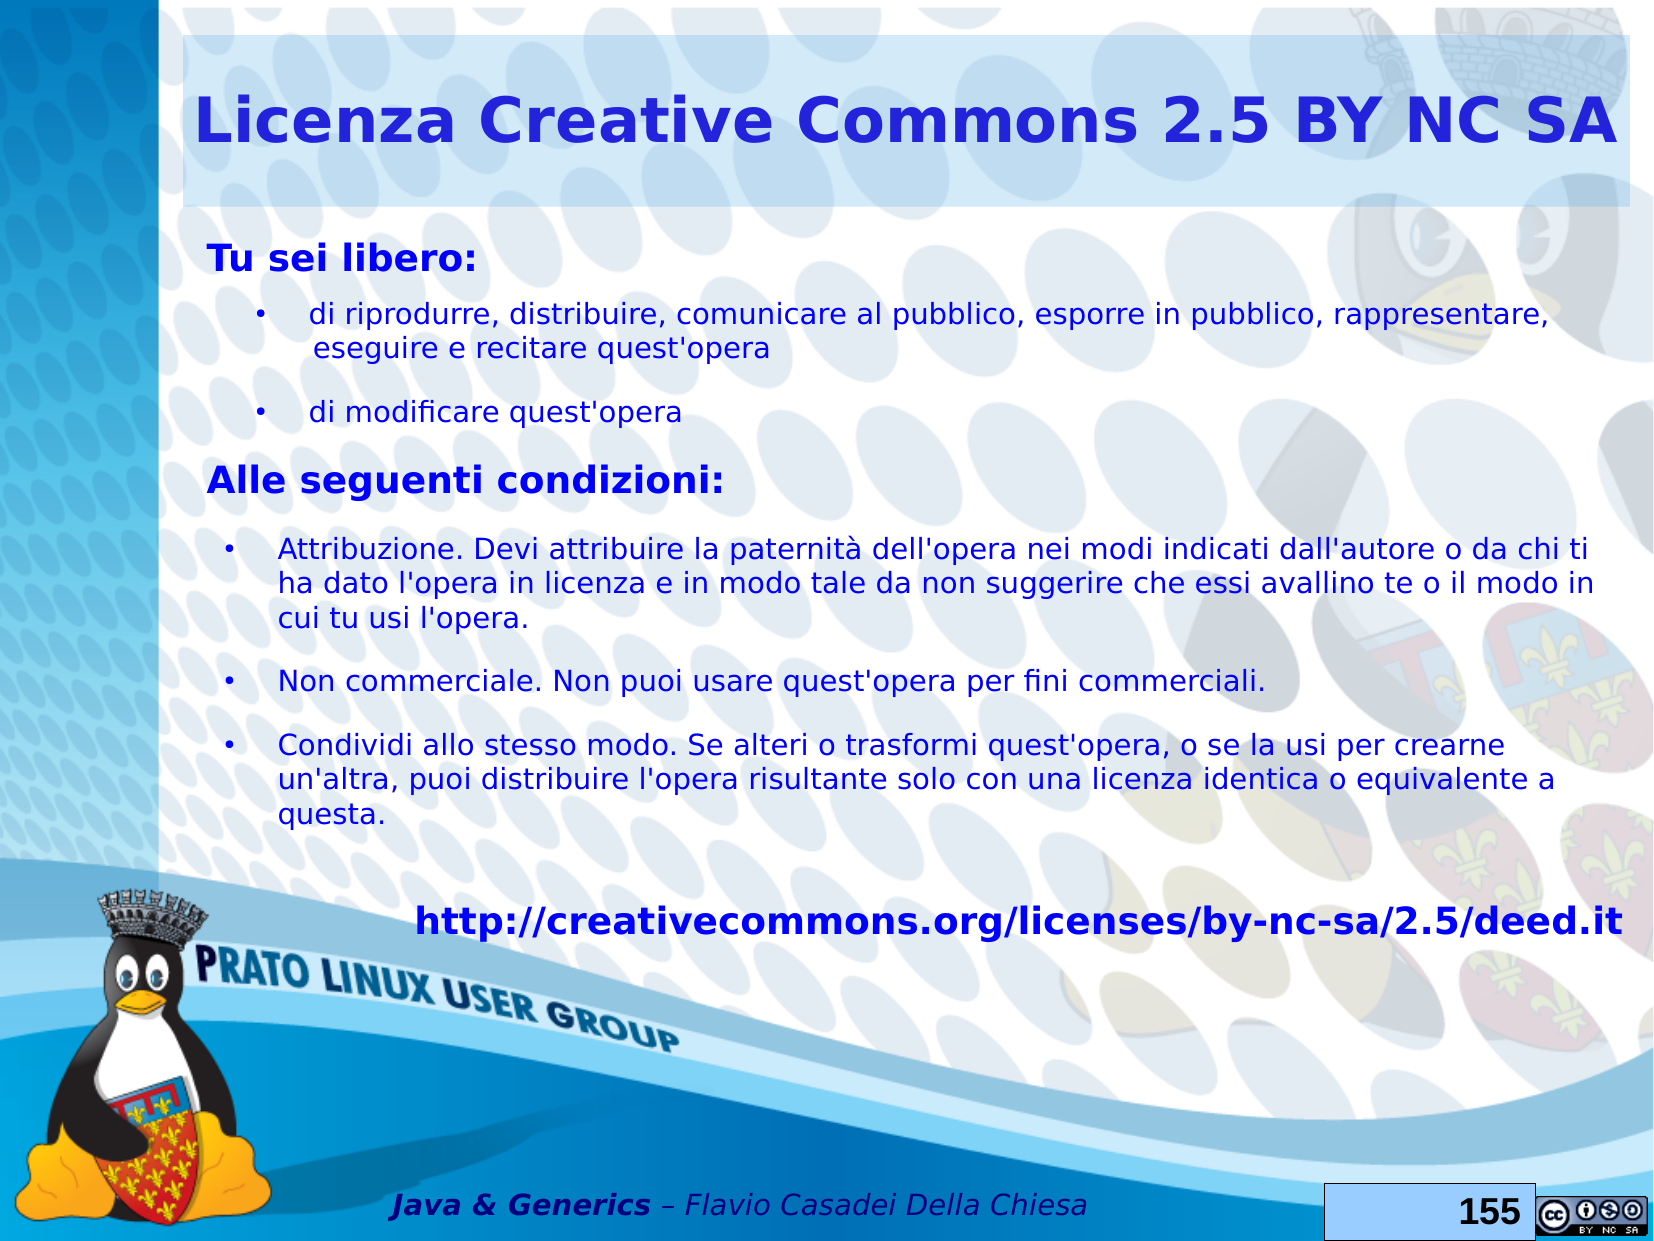

# Licenza Creative Commons 2.5 BY NC SA
Tu sei libero:
di riprodurre, distribuire, comunicare al pubblico, esporre in pubblico, rappresentare, eseguire e recitare quest'opera
di modificare quest'opera
Alle seguenti condizioni:
Attribuzione. Devi attribuire la paternità dell'opera nei modi indicati dall'autore o da chi ti ha dato l'opera in licenza e in modo tale da non suggerire che essi avallino te o il modo in cui tu usi l'opera.
Non commerciale. Non puoi usare quest'opera per fini commerciali.
Condividi allo stesso modo. Se alteri o trasformi quest'opera, o se la usi per crearne un'altra, puoi distribuire l'opera risultante solo con una licenza identica o equivalente a questa.
http://creativecommons.org/licenses/by-nc-sa/2.5/deed.it